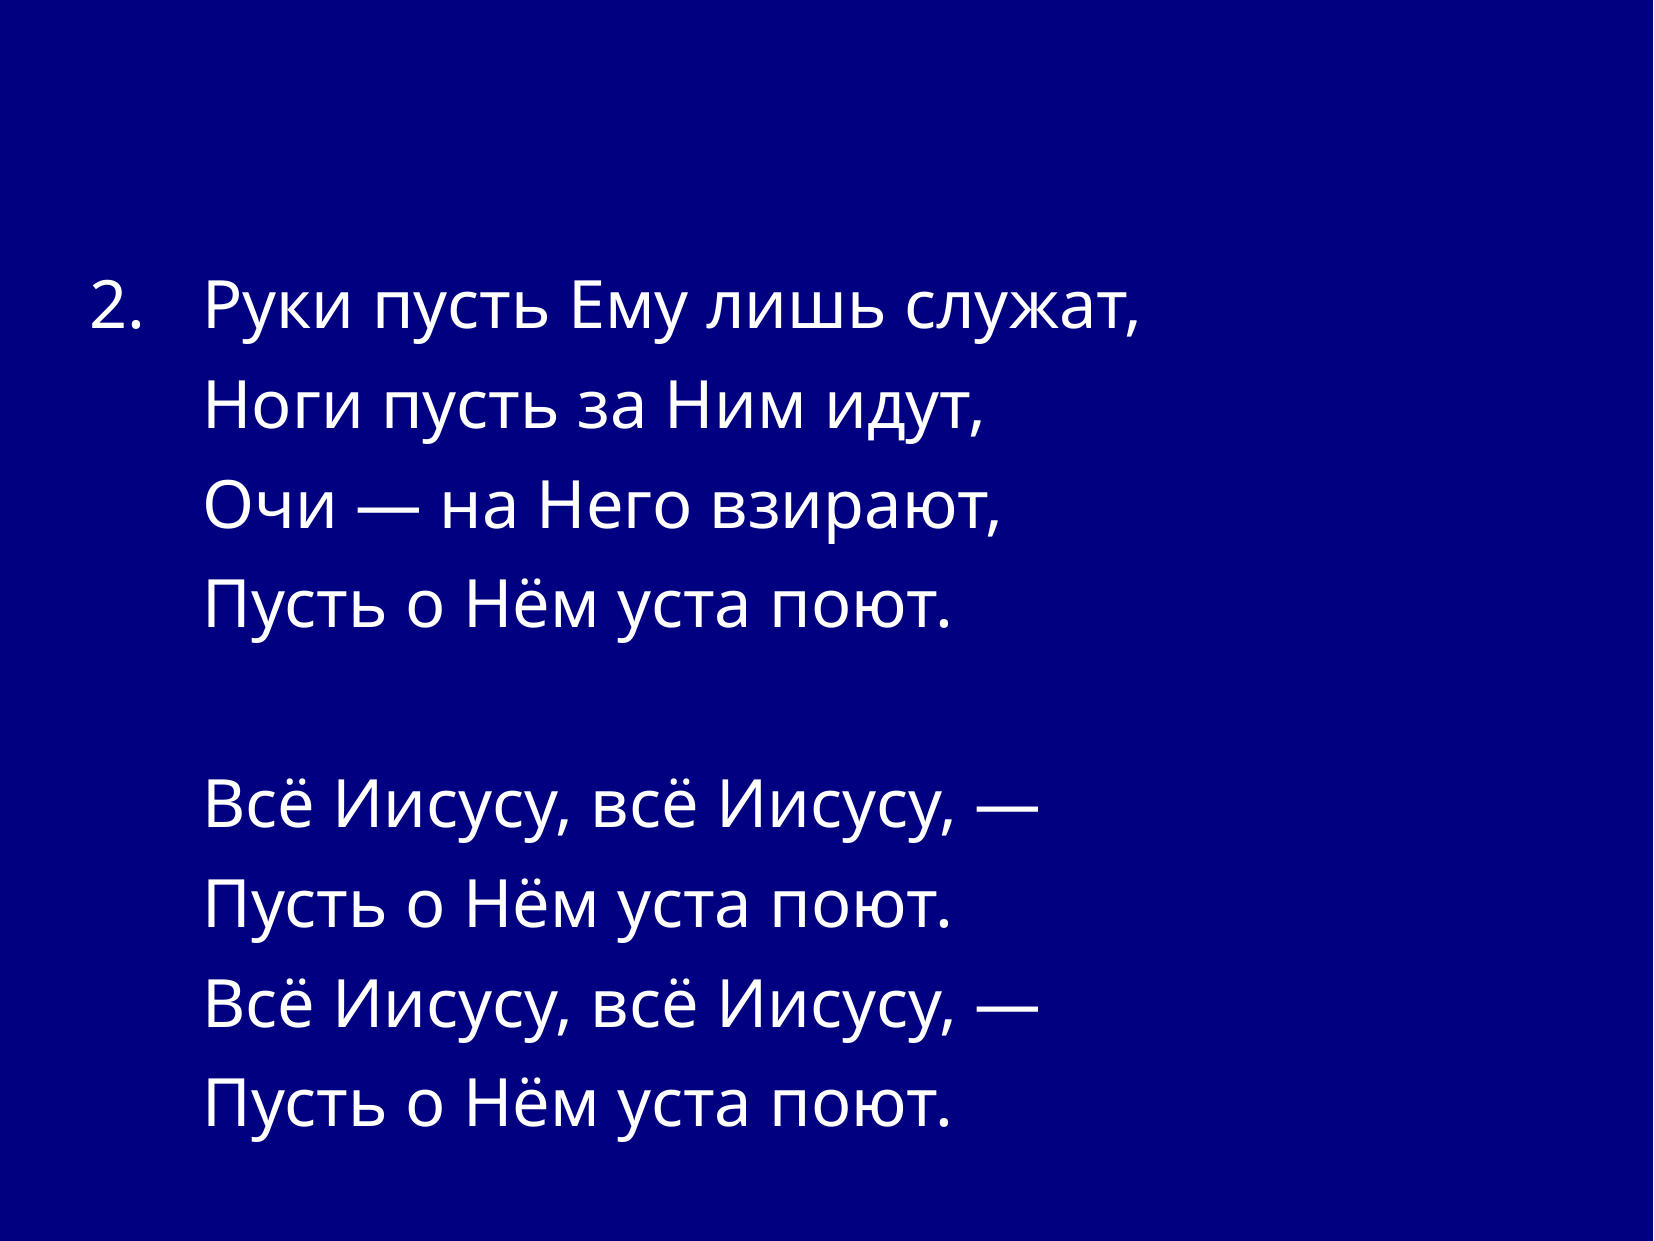

2.	Руки пусть Ему лишь служат,
	Ноги пусть за Ним идут,
	Очи — на Него взирают,
	Пусть о Нём уста поют.
	Всё Иисусу, всё Иисусу, —
	Пусть о Нём уста поют.
	Всё Иисусу, всё Иисусу, —
	Пусть о Нём уста поют.